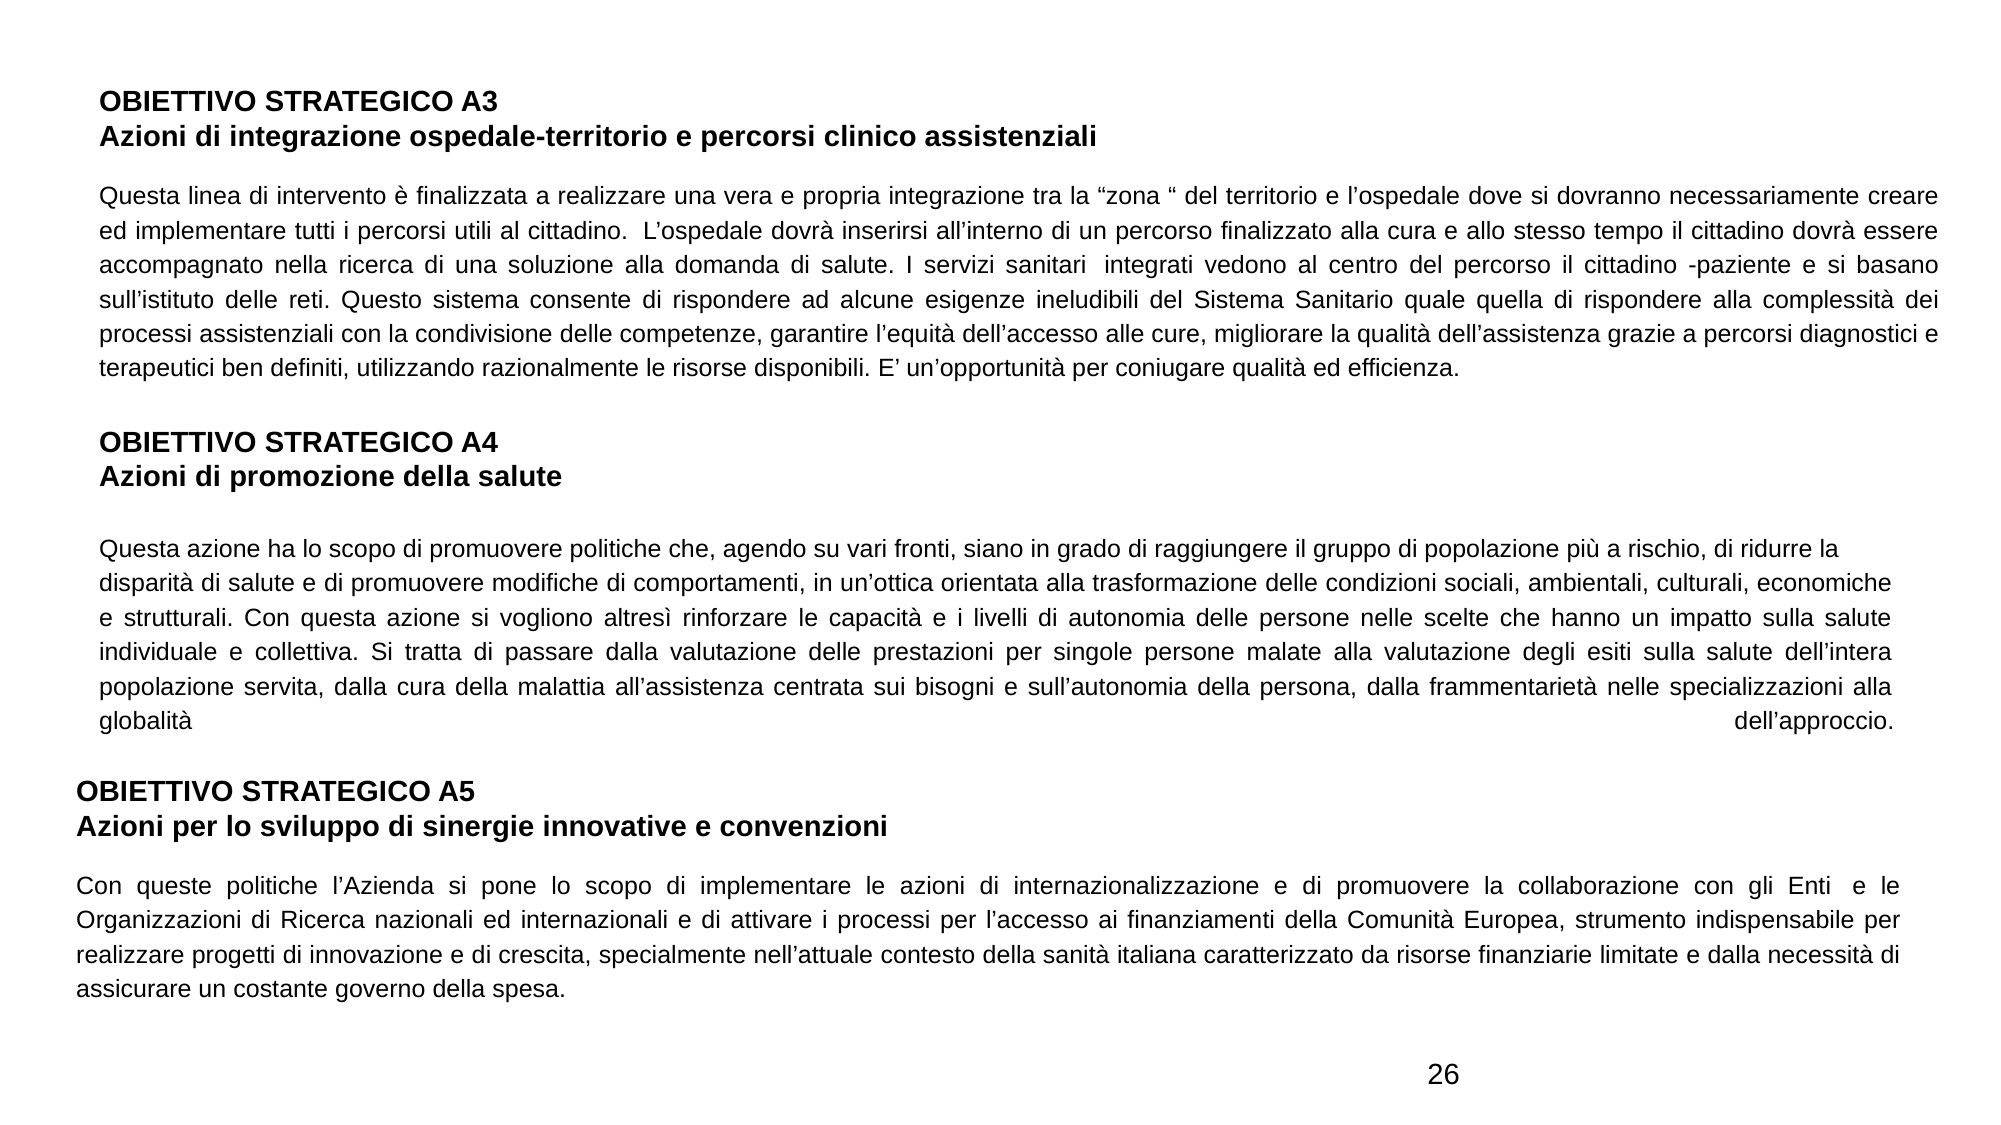

OBIETTIVO STRATEGICO A3
Azioni di integrazione ospedale-territorio e percorsi clinico assistenziali
Questa linea di intervento è finalizzata a realizzare una vera e propria integrazione tra la “zona “ del territorio e l’ospedale dove si dovranno necessariamente creare ed implementare tutti i percorsi utili al cittadino.  L’ospedale dovrà inserirsi all’interno di un percorso finalizzato alla cura e allo stesso tempo il cittadino dovrà essere accompagnato nella ricerca di una soluzione alla domanda di salute. I servizi sanitari  integrati vedono al centro del percorso il cittadino -paziente e si basano sull’istituto delle reti. Questo sistema consente di rispondere ad alcune esigenze ineludibili del Sistema Sanitario quale quella di rispondere alla complessità dei processi assistenziali con la condivisione delle competenze, garantire l’equità dell’accesso alle cure, migliorare la qualità dell’assistenza grazie a percorsi diagnostici e terapeutici ben definiti, utilizzando razionalmente le risorse disponibili. E’ un’opportunità per coniugare qualità ed efficienza.
OBIETTIVO STRATEGICO A4
Azioni di promozione della salute
Questa azione ha lo scopo di promuovere politiche che, agendo su vari fronti, siano in grado di raggiungere il gruppo di popolazione più a rischio, di ridurre la
disparità di salute e di promuovere modifiche di comportamenti, in un’ottica orientata alla trasformazione delle condizioni sociali, ambientali, culturali, economiche e strutturali. Con questa azione si vogliono altresì rinforzare le capacità e i livelli di autonomia delle persone nelle scelte che hanno un impatto sulla salute individuale e collettiva. Si tratta di passare dalla valutazione delle prestazioni per singole persone malate alla valutazione degli esiti sulla salute dell’intera popolazione servita, dalla cura della malattia all’assistenza centrata sui bisogni e sull’autonomia della persona, dalla frammentarietà nelle specializzazioni alla globalità dell’approccio.
OBIETTIVO STRATEGICO A5
Azioni per lo sviluppo di sinergie innovative e convenzioni
Con queste politiche l’Azienda si pone lo scopo di implementare le azioni di internazionalizzazione e di promuovere la collaborazione con gli Enti  e le Organizzazioni di Ricerca nazionali ed internazionali e di attivare i processi per l’accesso ai finanziamenti della Comunità Europea, strumento indispensabile per realizzare progetti di innovazione e di crescita, specialmente nell’attuale contesto della sanità italiana caratterizzato da risorse finanziarie limitate e dalla necessità di assicurare un costante governo della spesa.